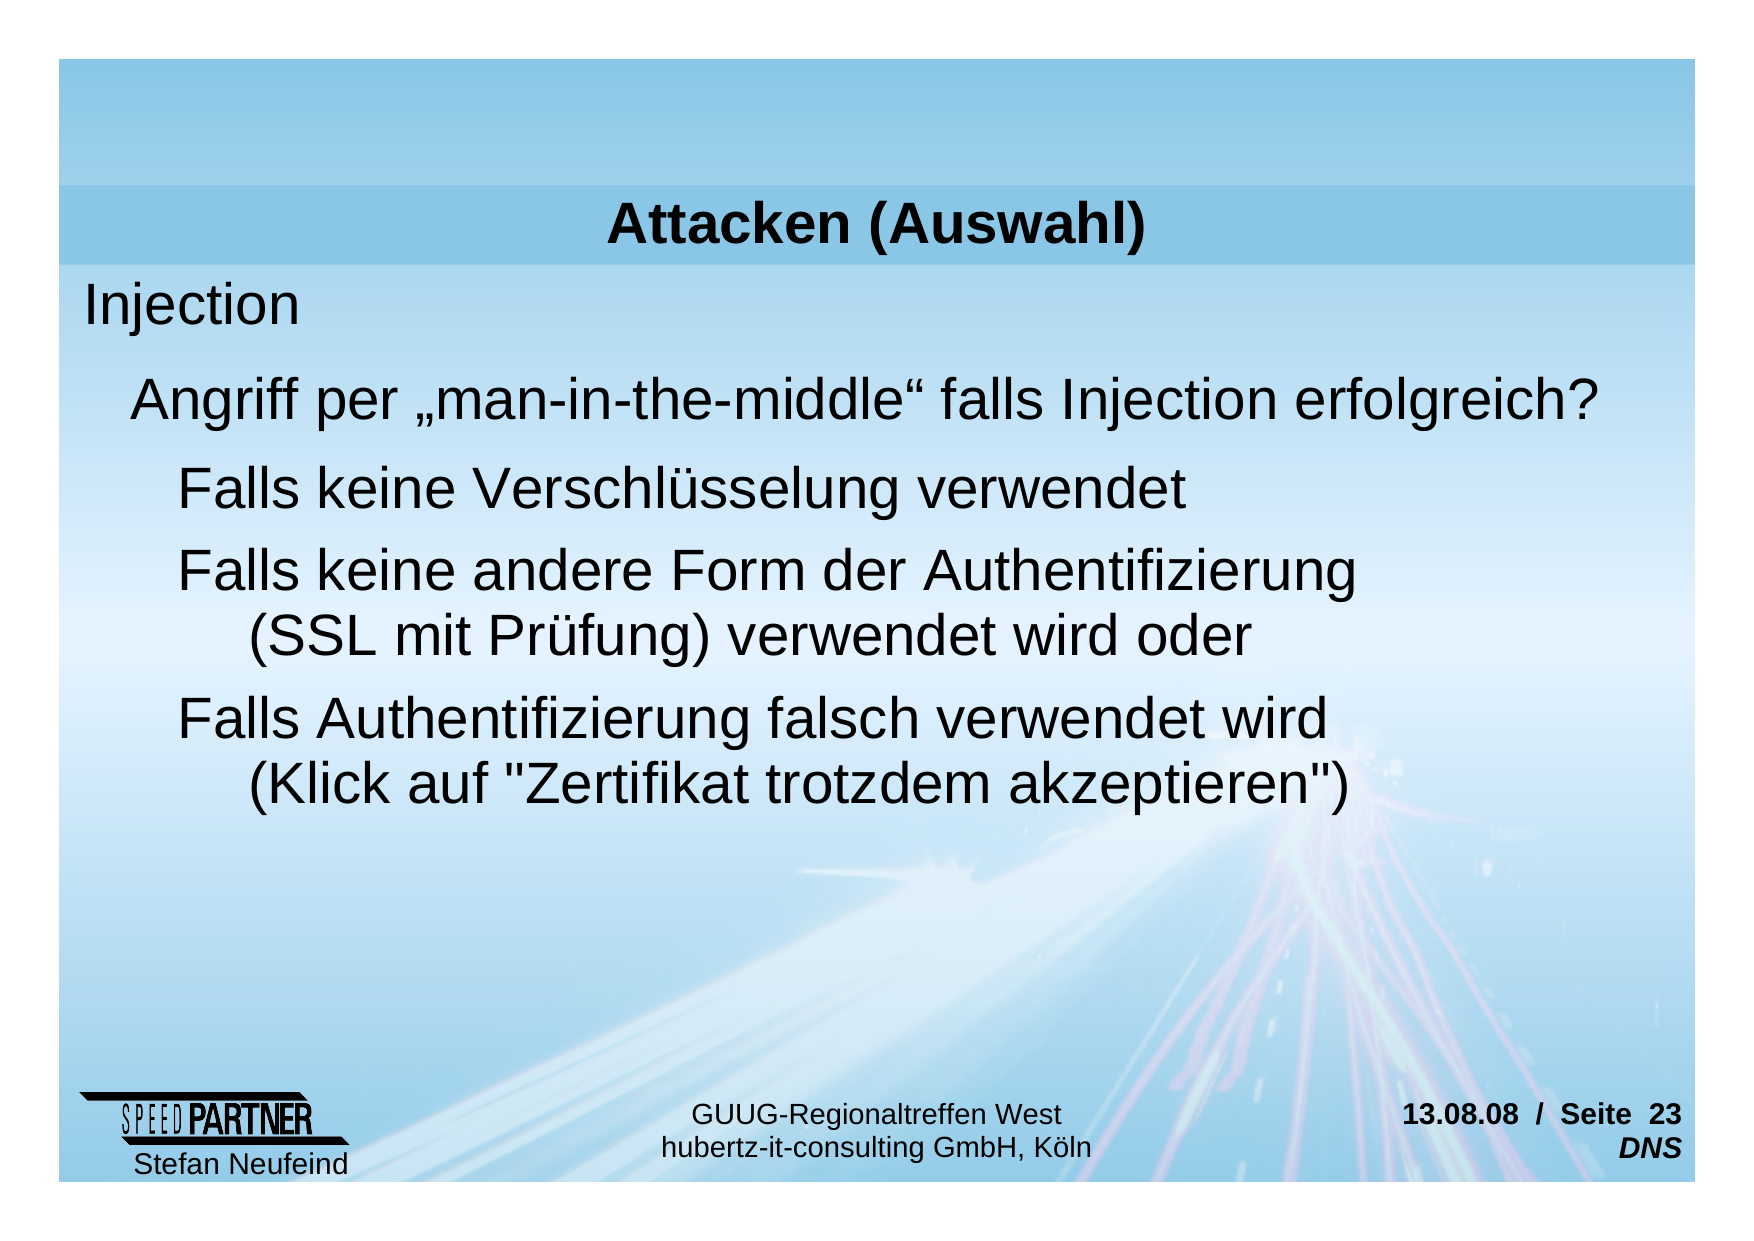

# Attacken (Auswahl)
Injection
Angriff per „man-in-the-middle“ falls Injection erfolgreich?
Falls keine Verschlüsselung verwendet
Falls keine andere Form der Authentifizierung
(SSL mit Prüfung) verwendet wird oder
Falls Authentifizierung falsch verwendet wird
(Klick auf "Zertifikat trotzdem akzeptieren")